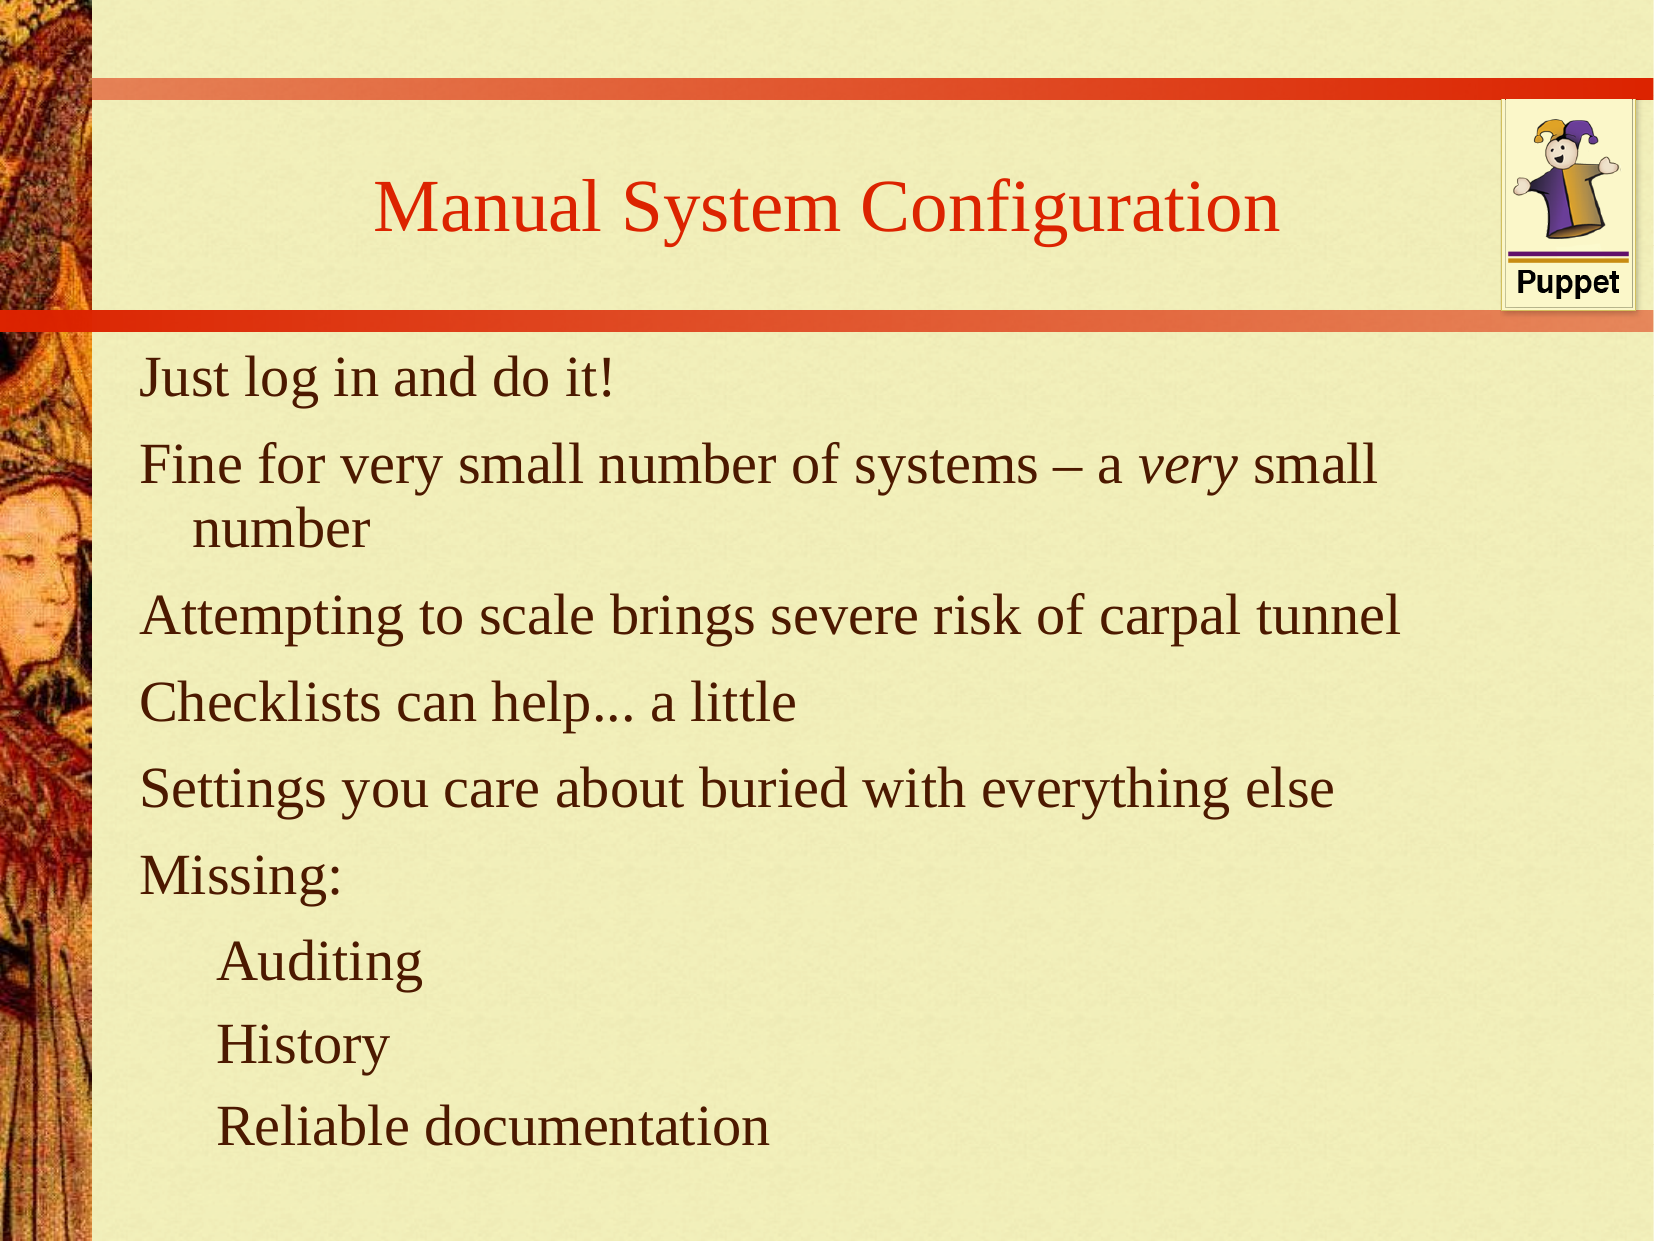

# Manual System Configuration
Just log in and do it!
Fine for very small number of systems – a very small number
Attempting to scale brings severe risk of carpal tunnel
Checklists can help... a little
Settings you care about buried with everything else
Missing:
Auditing
History
Reliable documentation